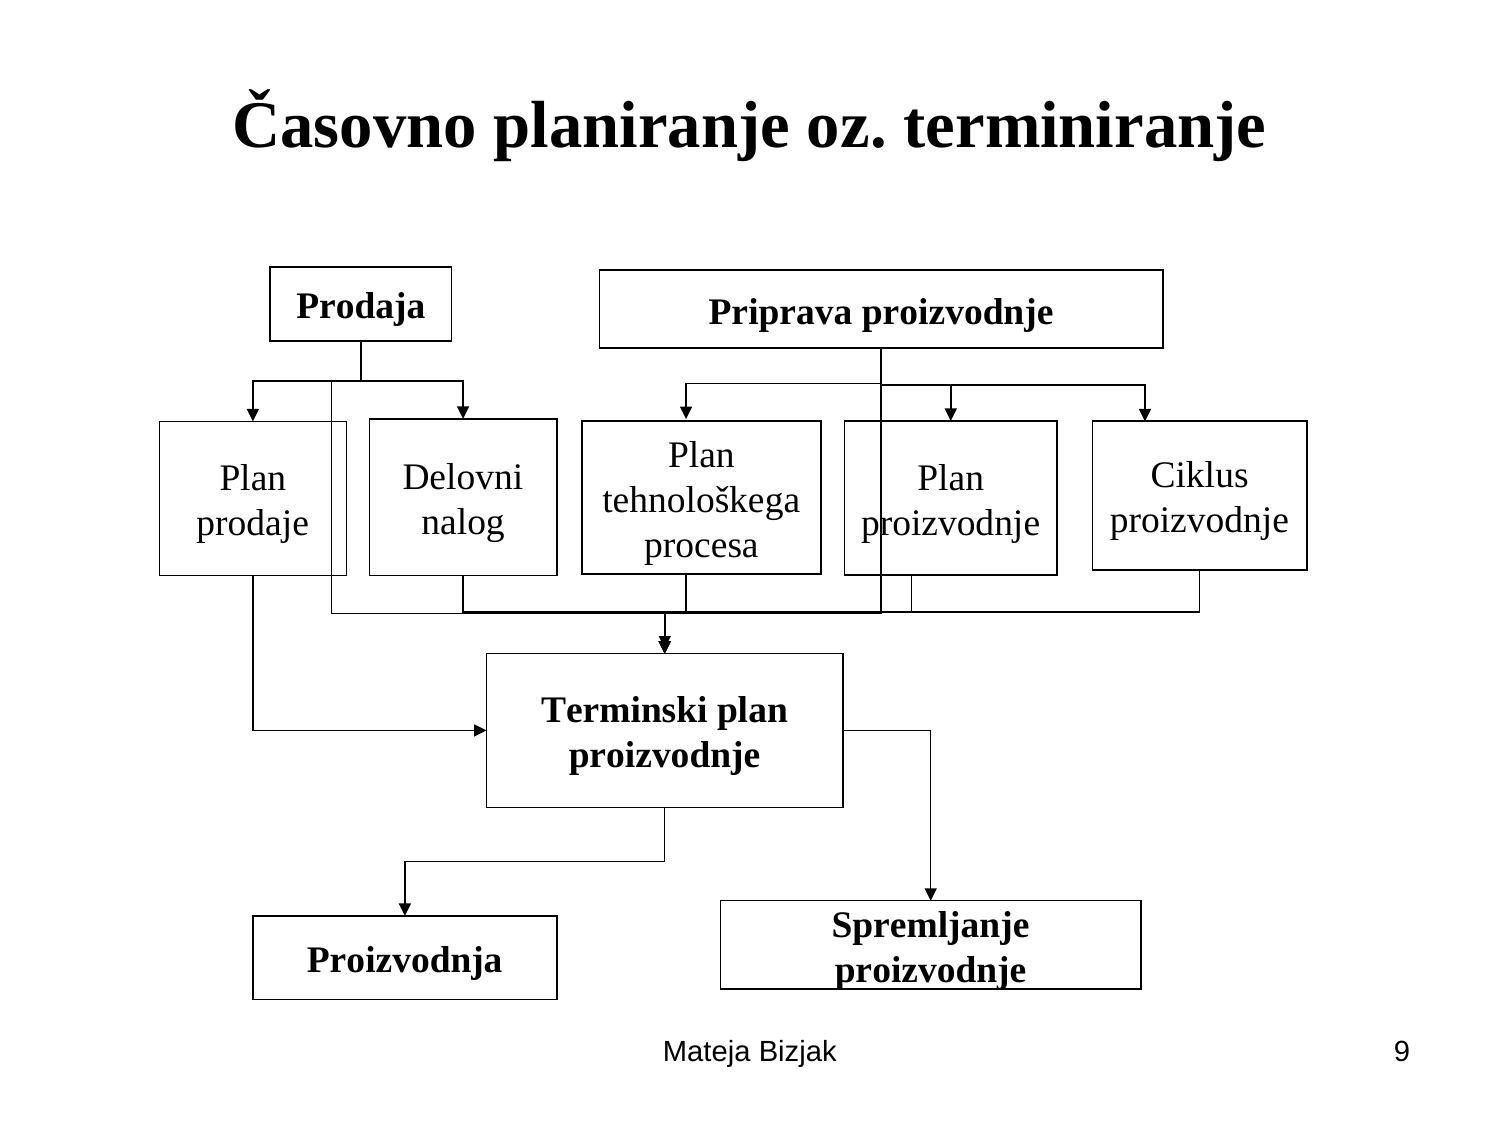

# Časovno planiranje oz. terminiranje
Prodaja
Priprava proizvodnje
Delovni nalog
Plan tehnološkega procesa
Plan proizvodnje
Ciklus proizvodnje
Plan prodaje
Terminski plan proizvodnje
Spremljanje proizvodnje
Proizvodnja
Mateja Bizjak